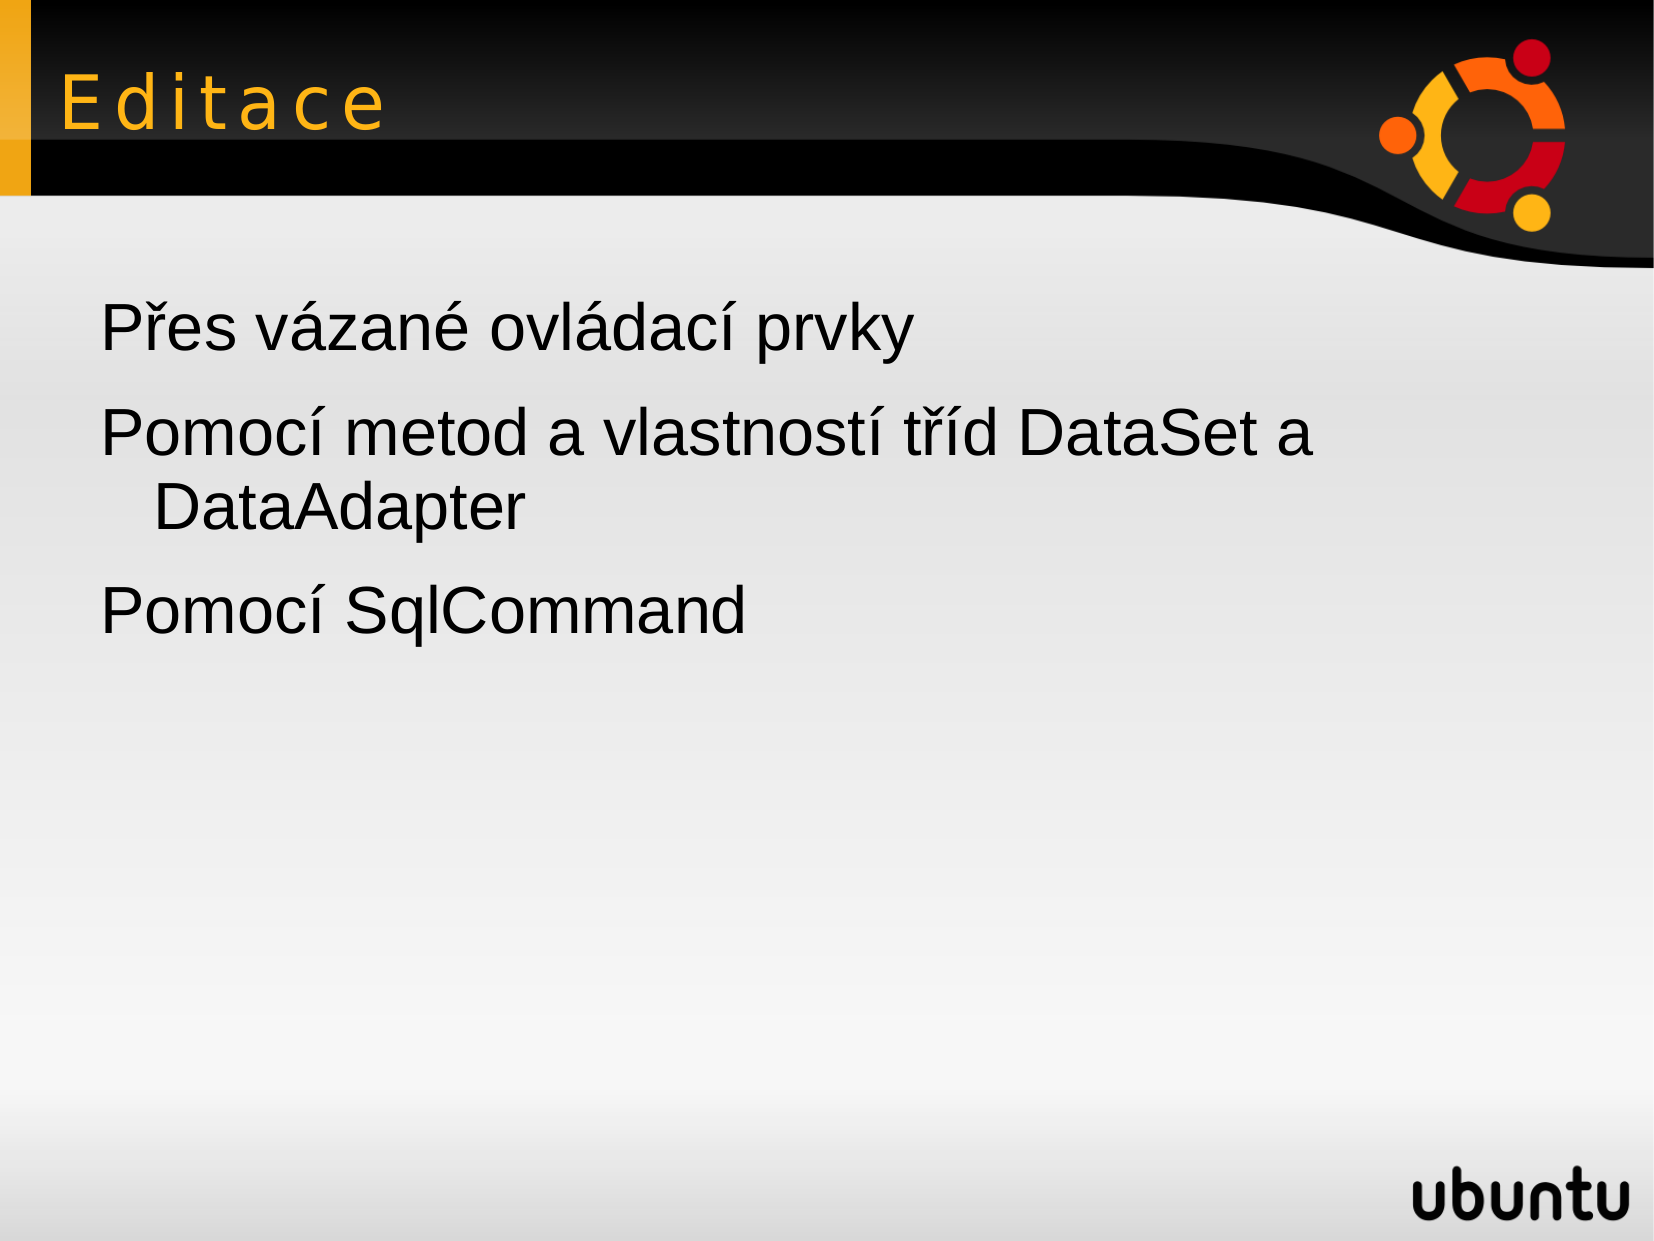

# Editace
Přes vázané ovládací prvky
Pomocí metod a vlastností tříd DataSet a DataAdapter
Pomocí SqlCommand